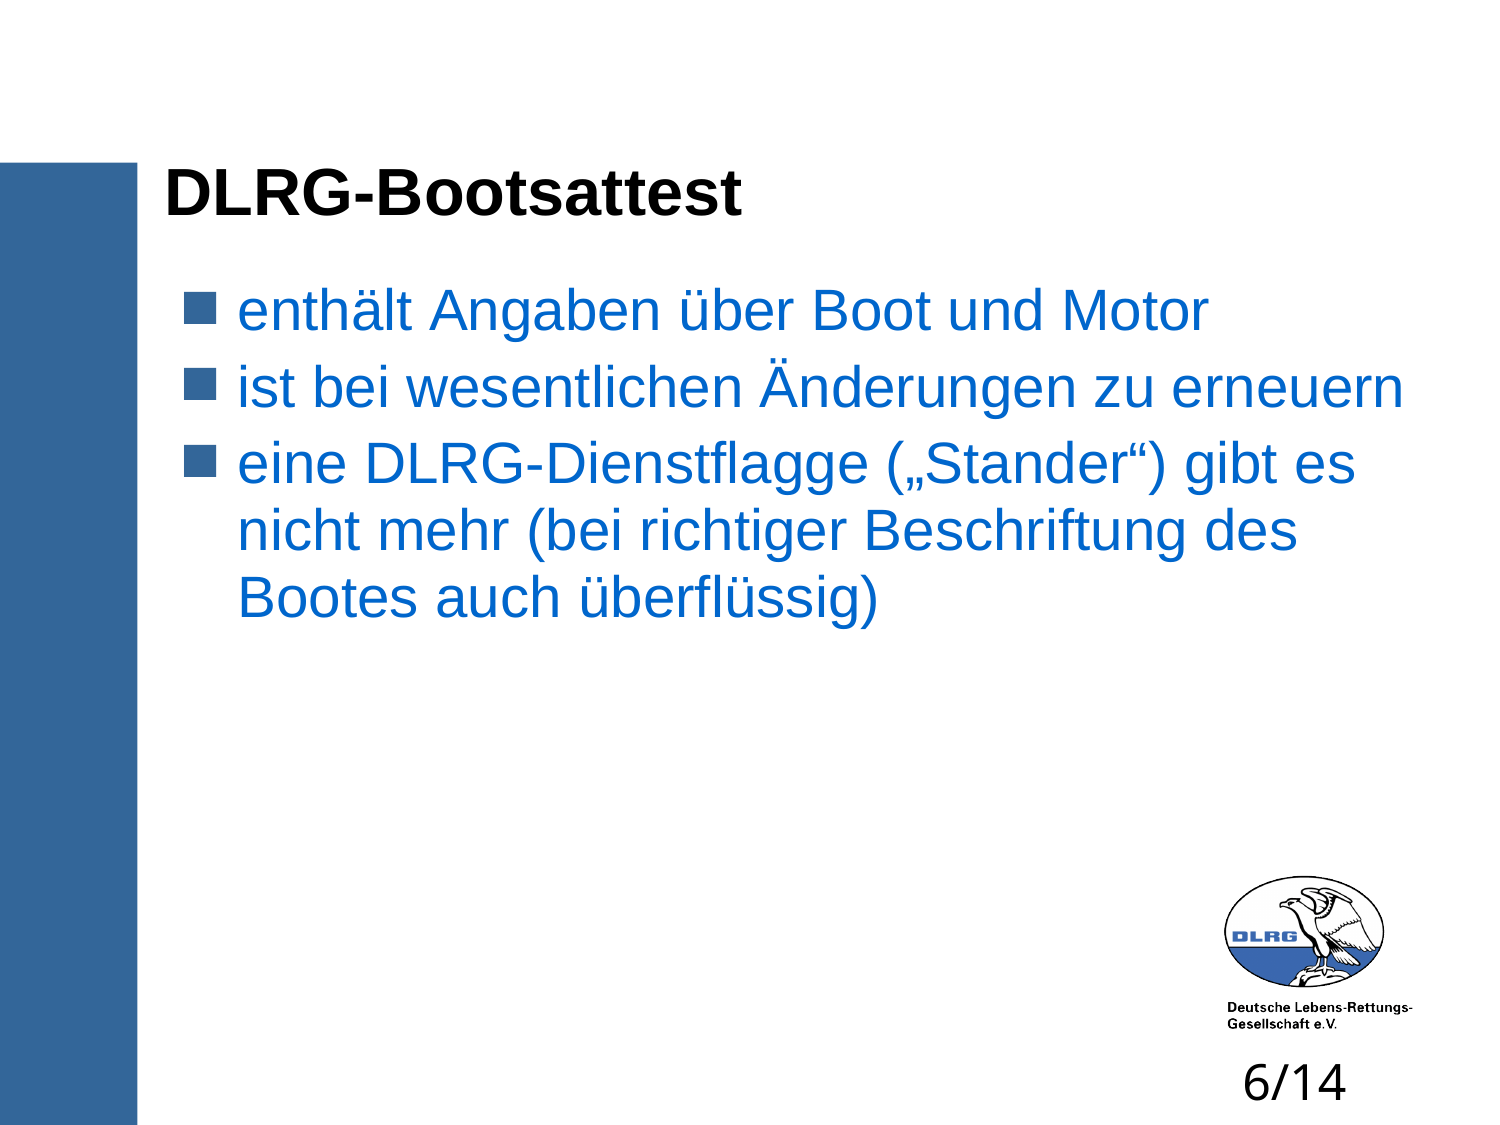

# DLRG-Bootsattest
enthält Angaben über Boot und Motor
ist bei wesentlichen Änderungen zu erneuern
eine DLRG-Dienstflagge („Stander“) gibt es nicht mehr (bei richtiger Beschriftung des Bootes auch überflüssig)